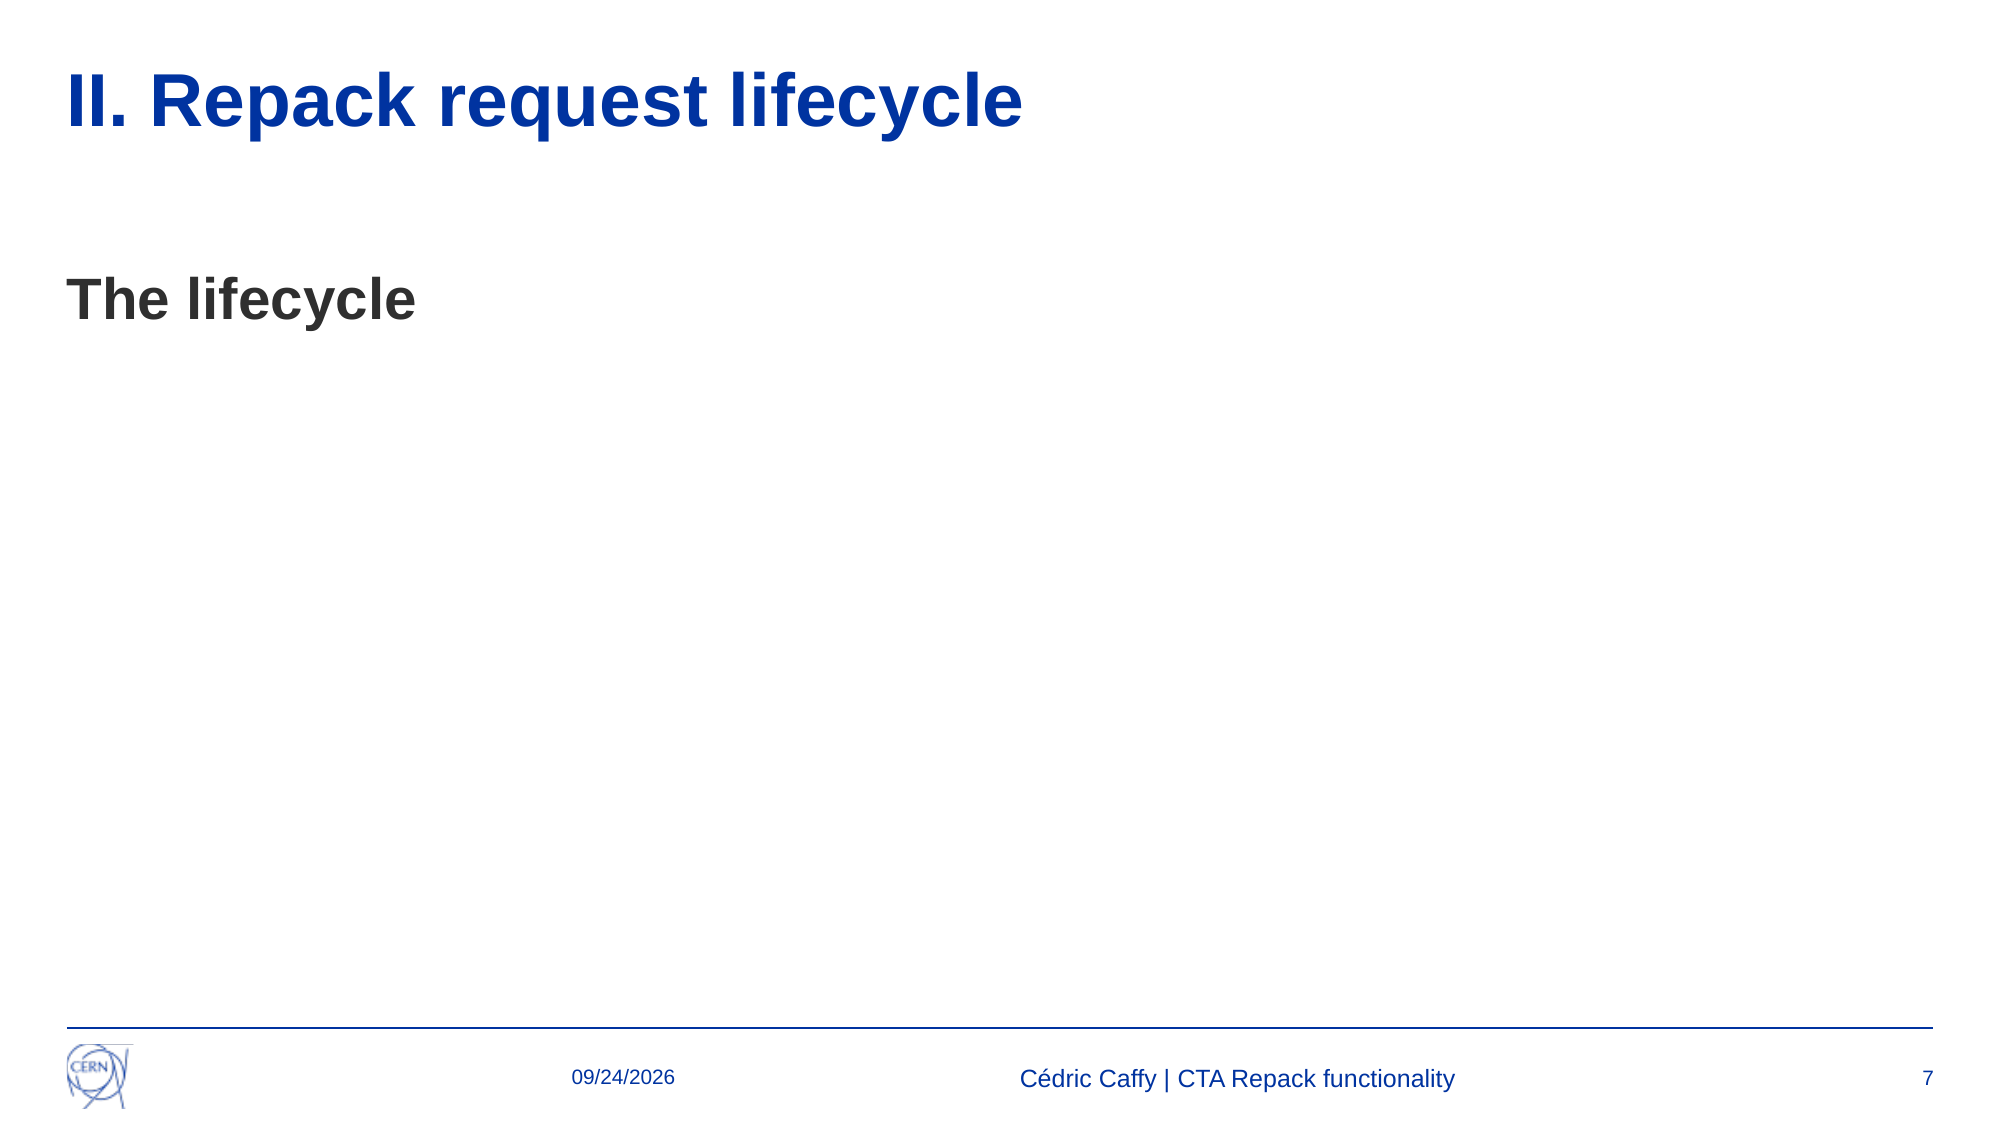

II. Repack request lifecycle
# The lifecycle
Cédric Caffy | CTA Repack functionality